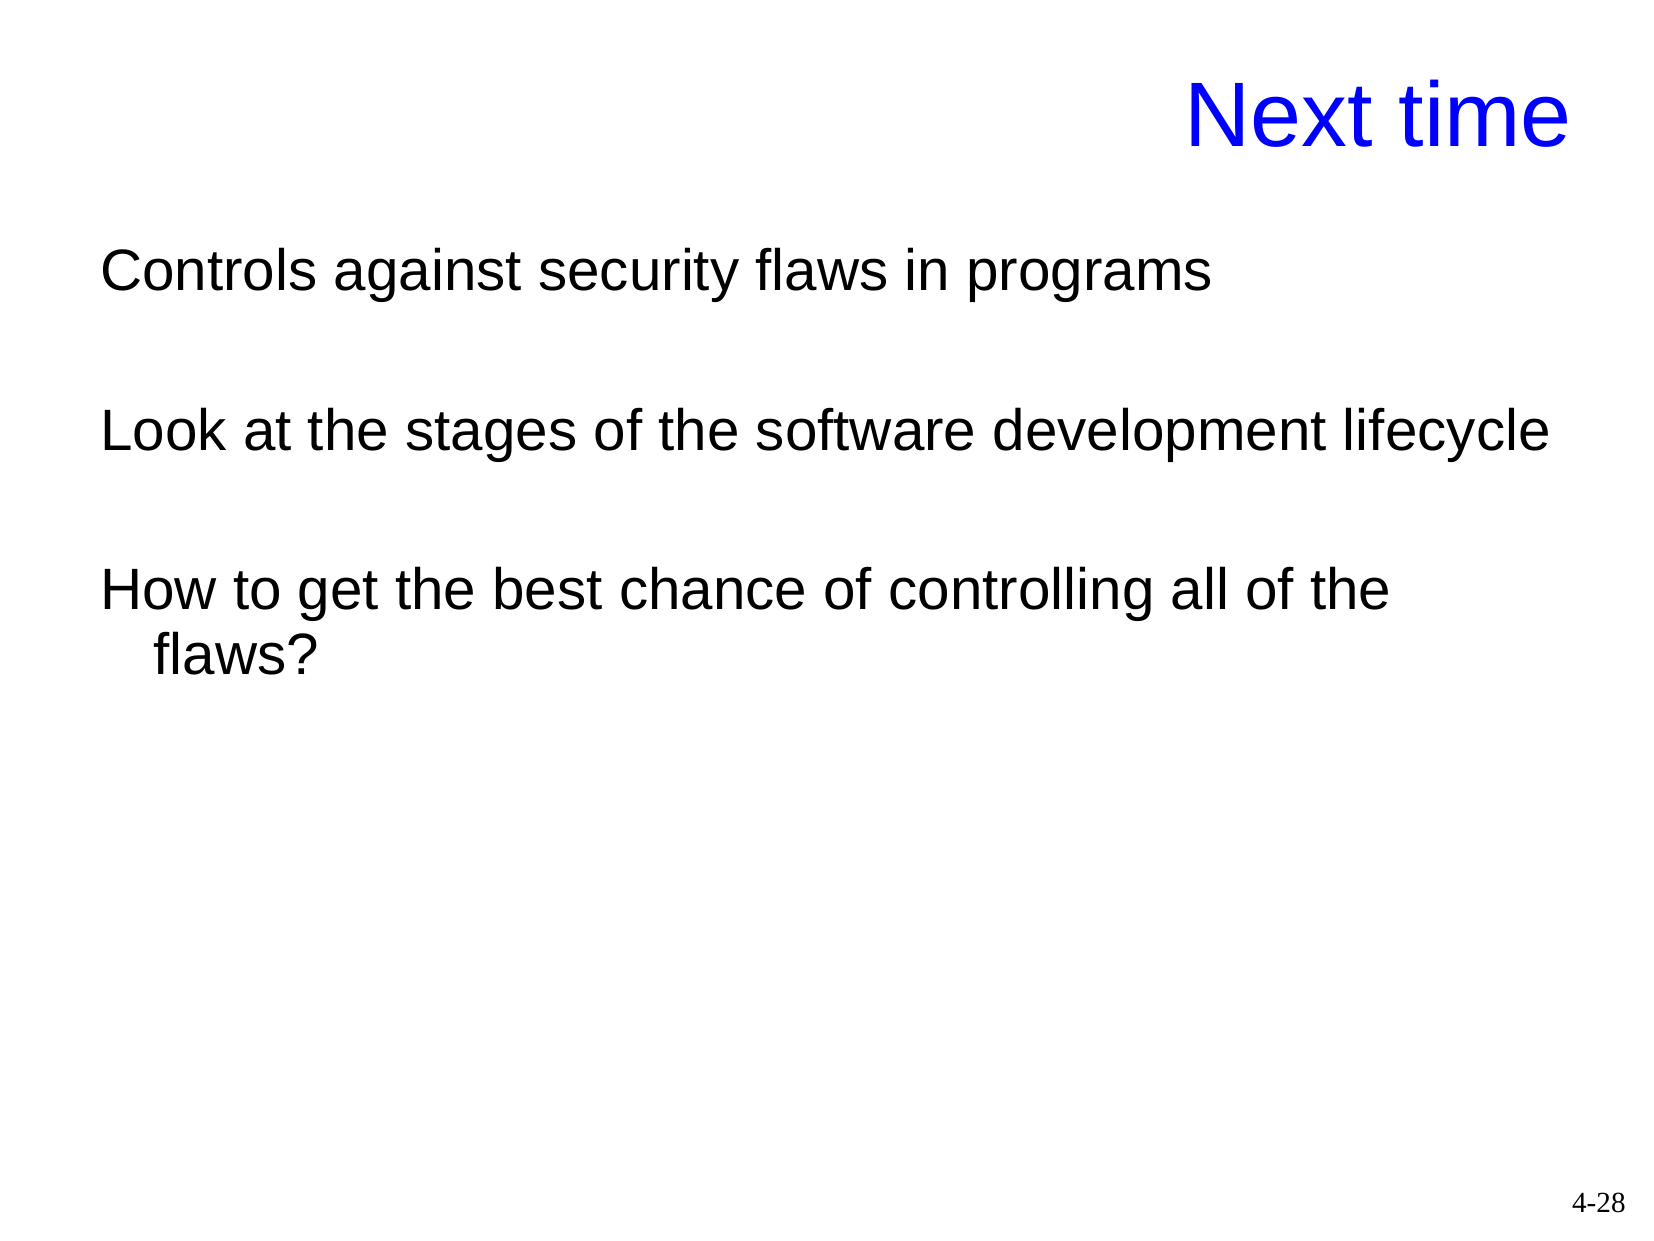

# Next time
Controls against security flaws in programs
Look at the stages of the software development lifecycle
How to get the best chance of controlling all of the flaws?